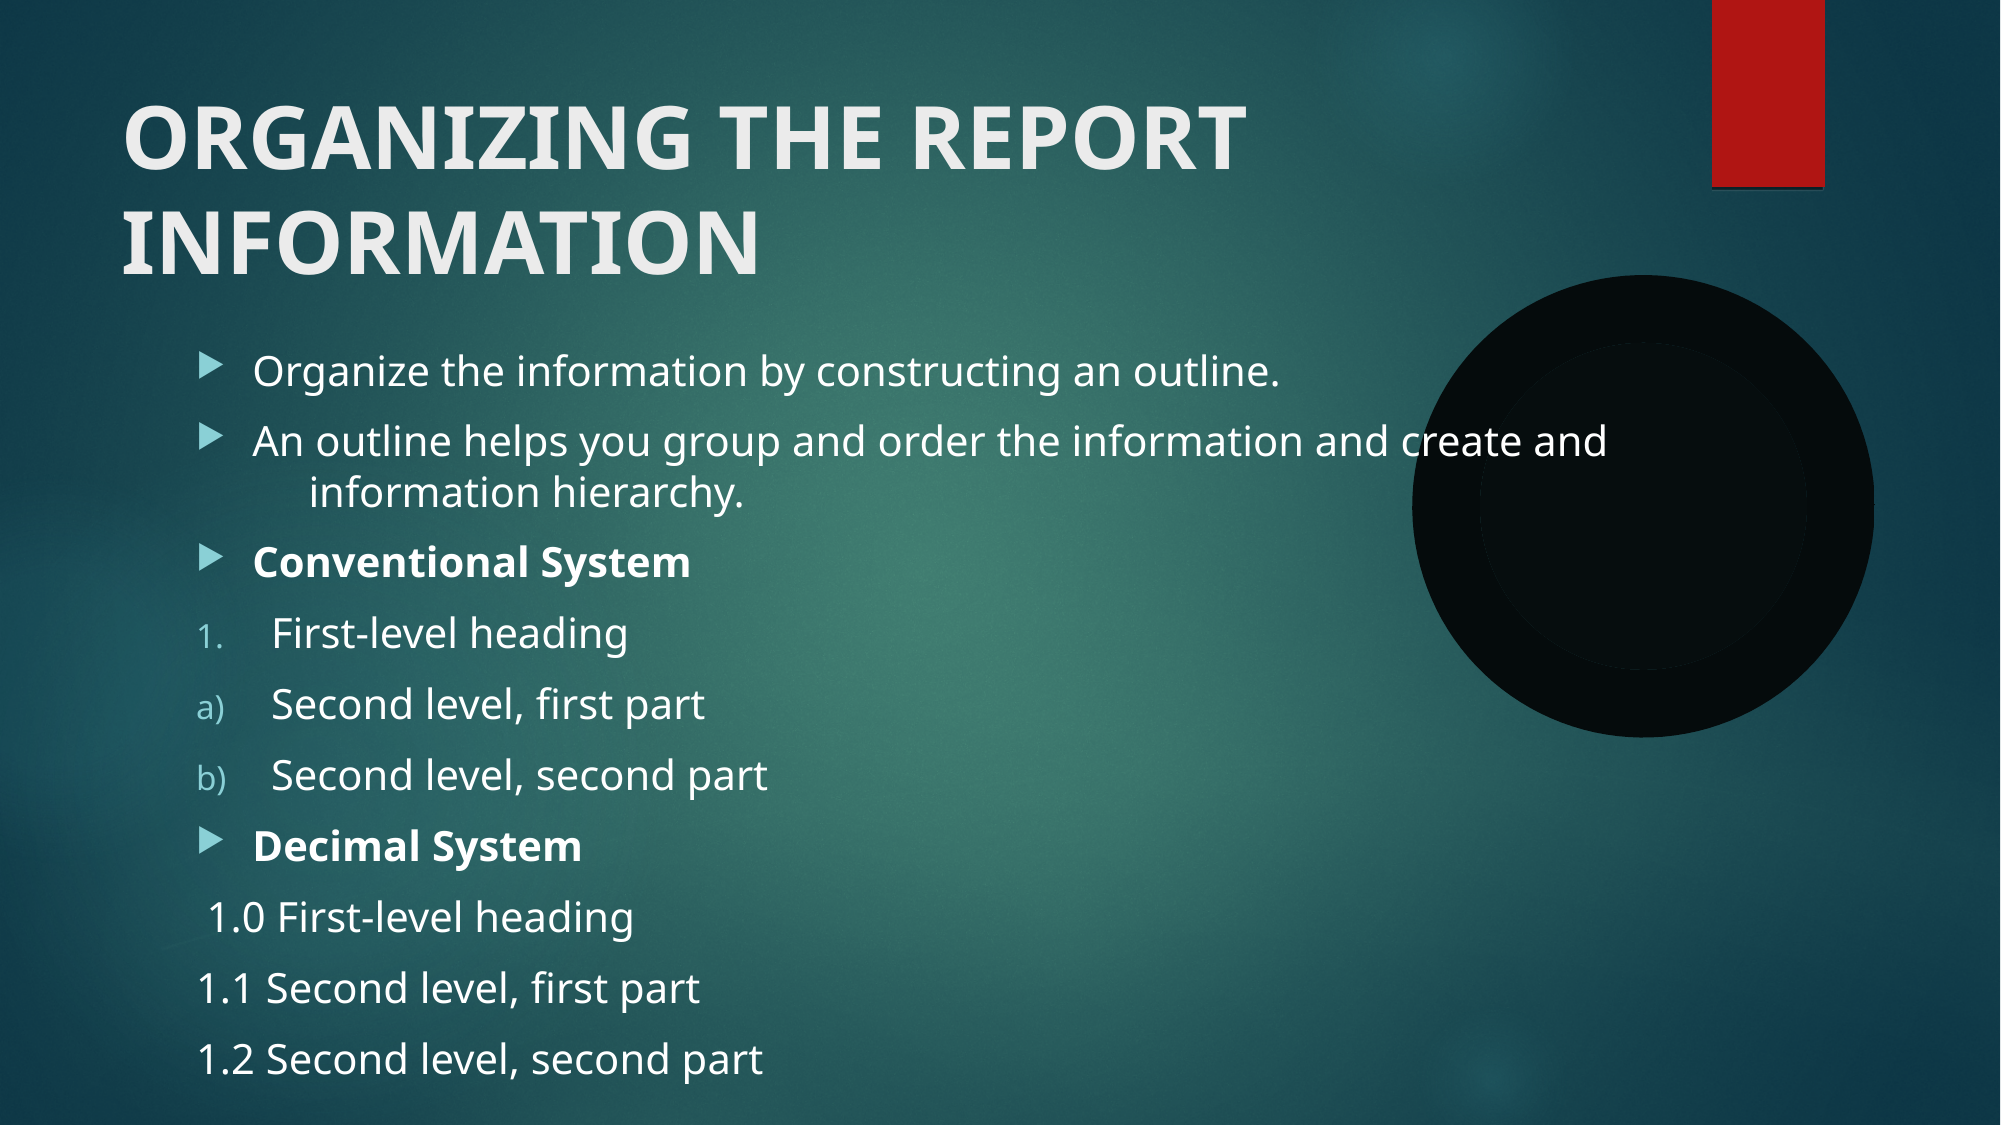

# ORGANIZING THE REPORT INFORMATION
Organize the information by constructing an outline.
An outline helps you group and order the information and create and information hierarchy.
Conventional System
First-level heading
Second level, first part
Second level, second part
Decimal System
 1.0 First-level heading
1.1 Second level, first part
1.2 Second level, second part